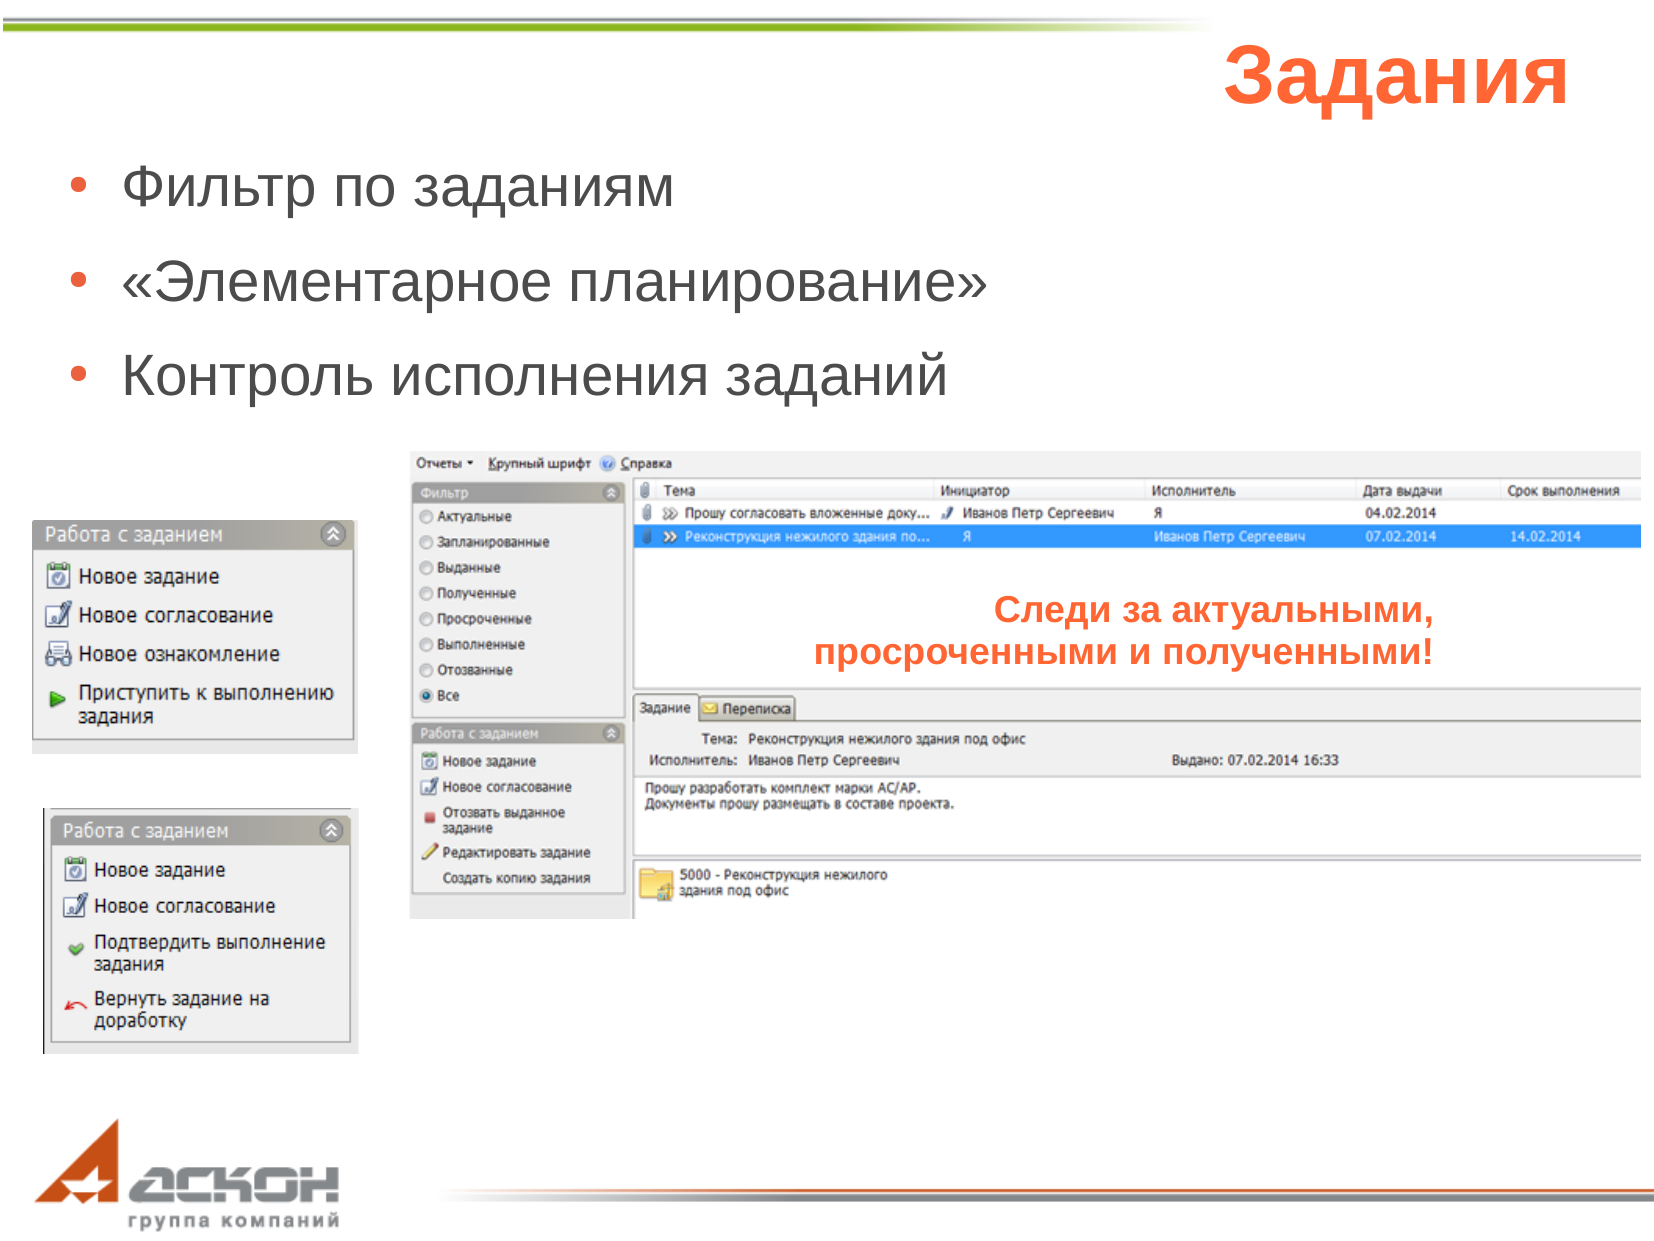

# Задания
Фильтр по заданиям
«Элементарное планирование»
Контроль исполнения заданий
Следи за актуальными, просроченными и полученными!